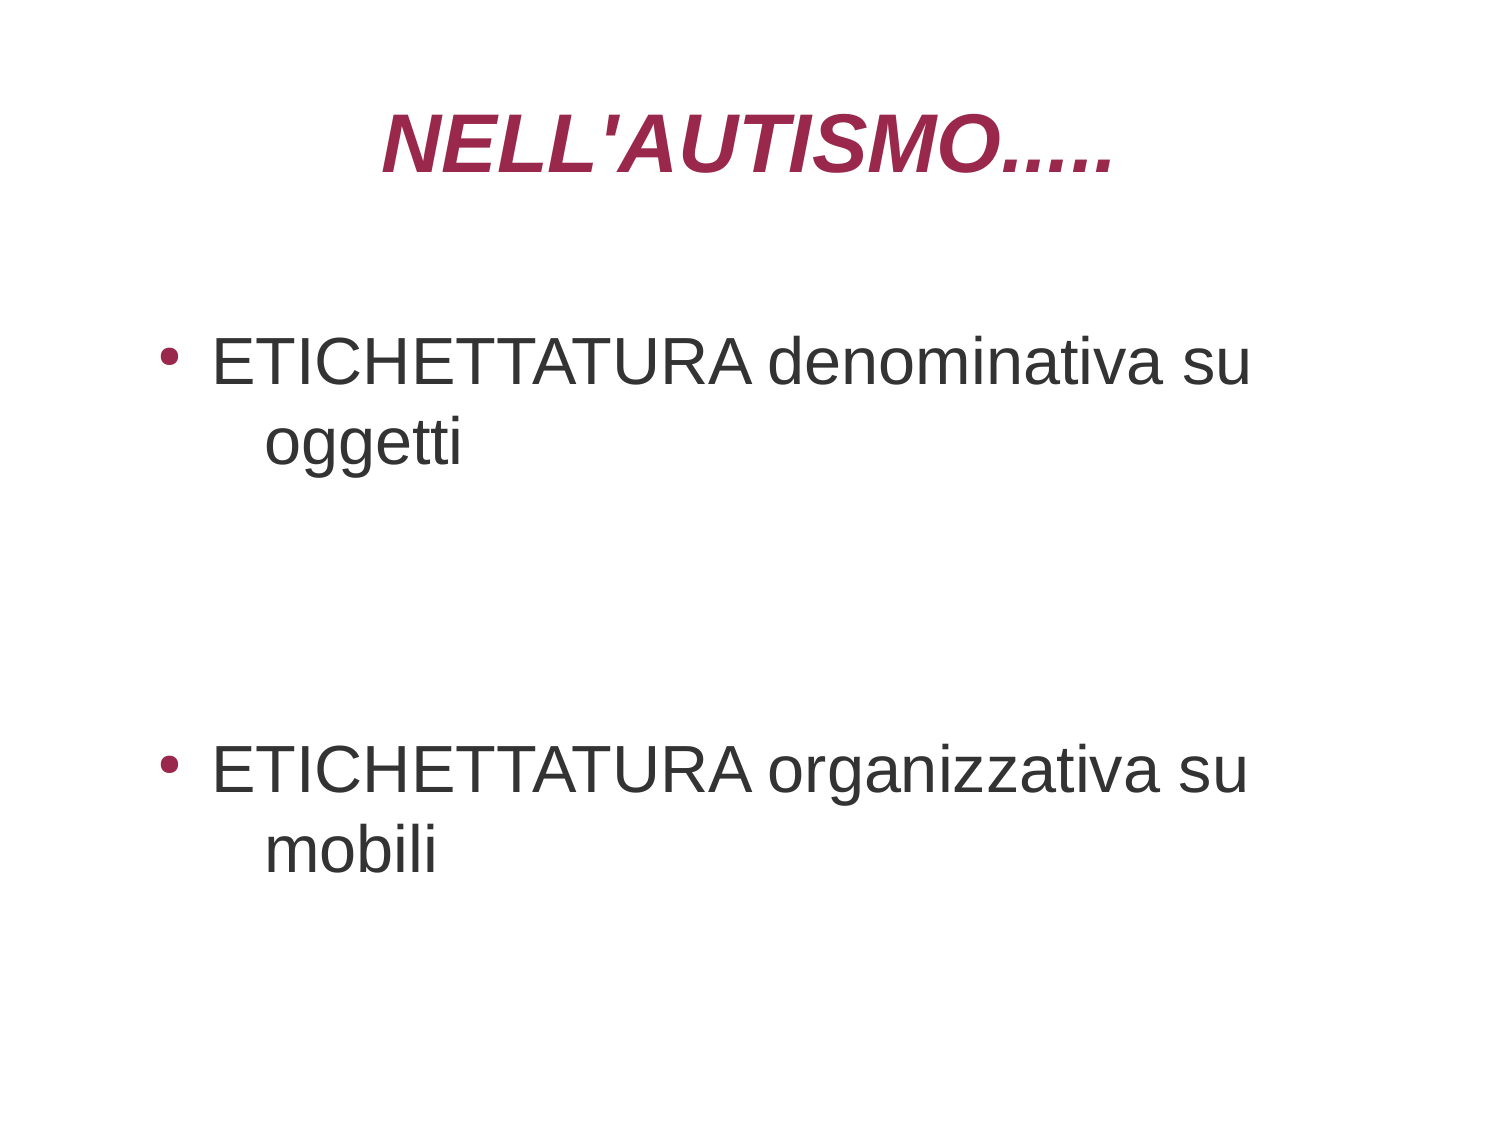

# NELL'AUTISMO.....
ETICHETTATURA denominativa su oggetti
ETICHETTATURA organizzativa su mobili